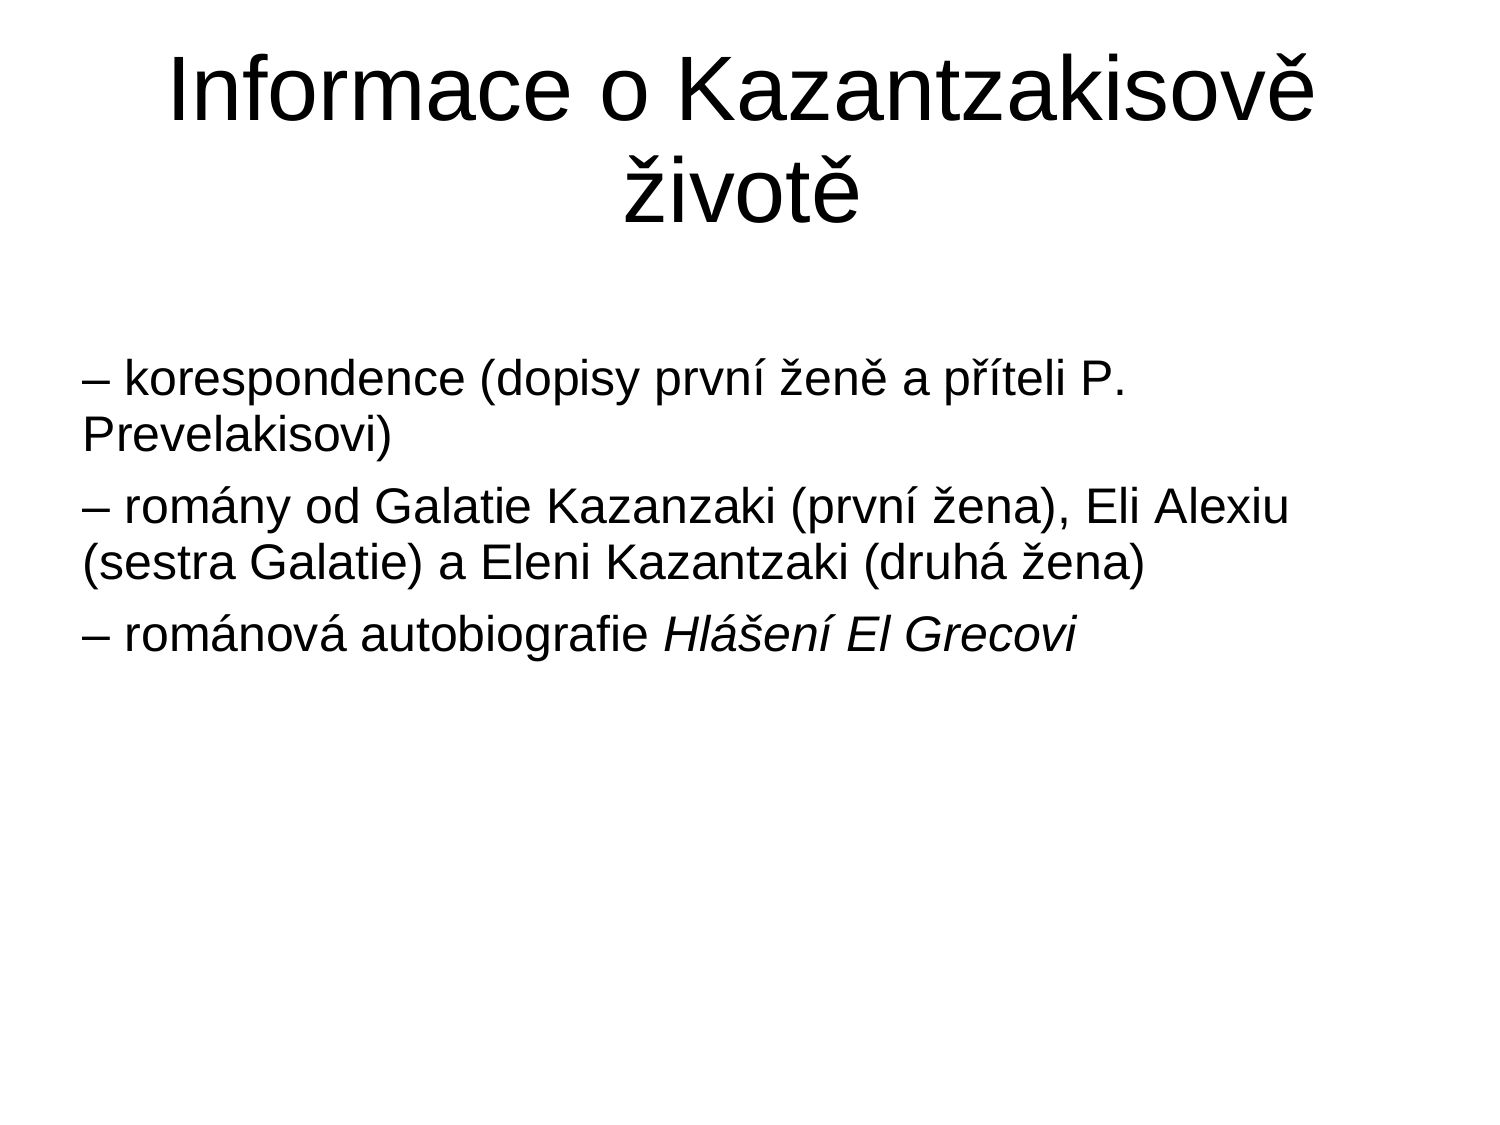

#
Informace o Kazantzakisově životě
– korespondence (dopisy první ženě a příteli P. Prevelakisovi)
– romány od Galatie Kazanzaki (první žena), Eli Alexiu (sestra Galatie) a Eleni Kazantzaki (druhá žena)
– románová autobiografie Hlášení El Grecovi